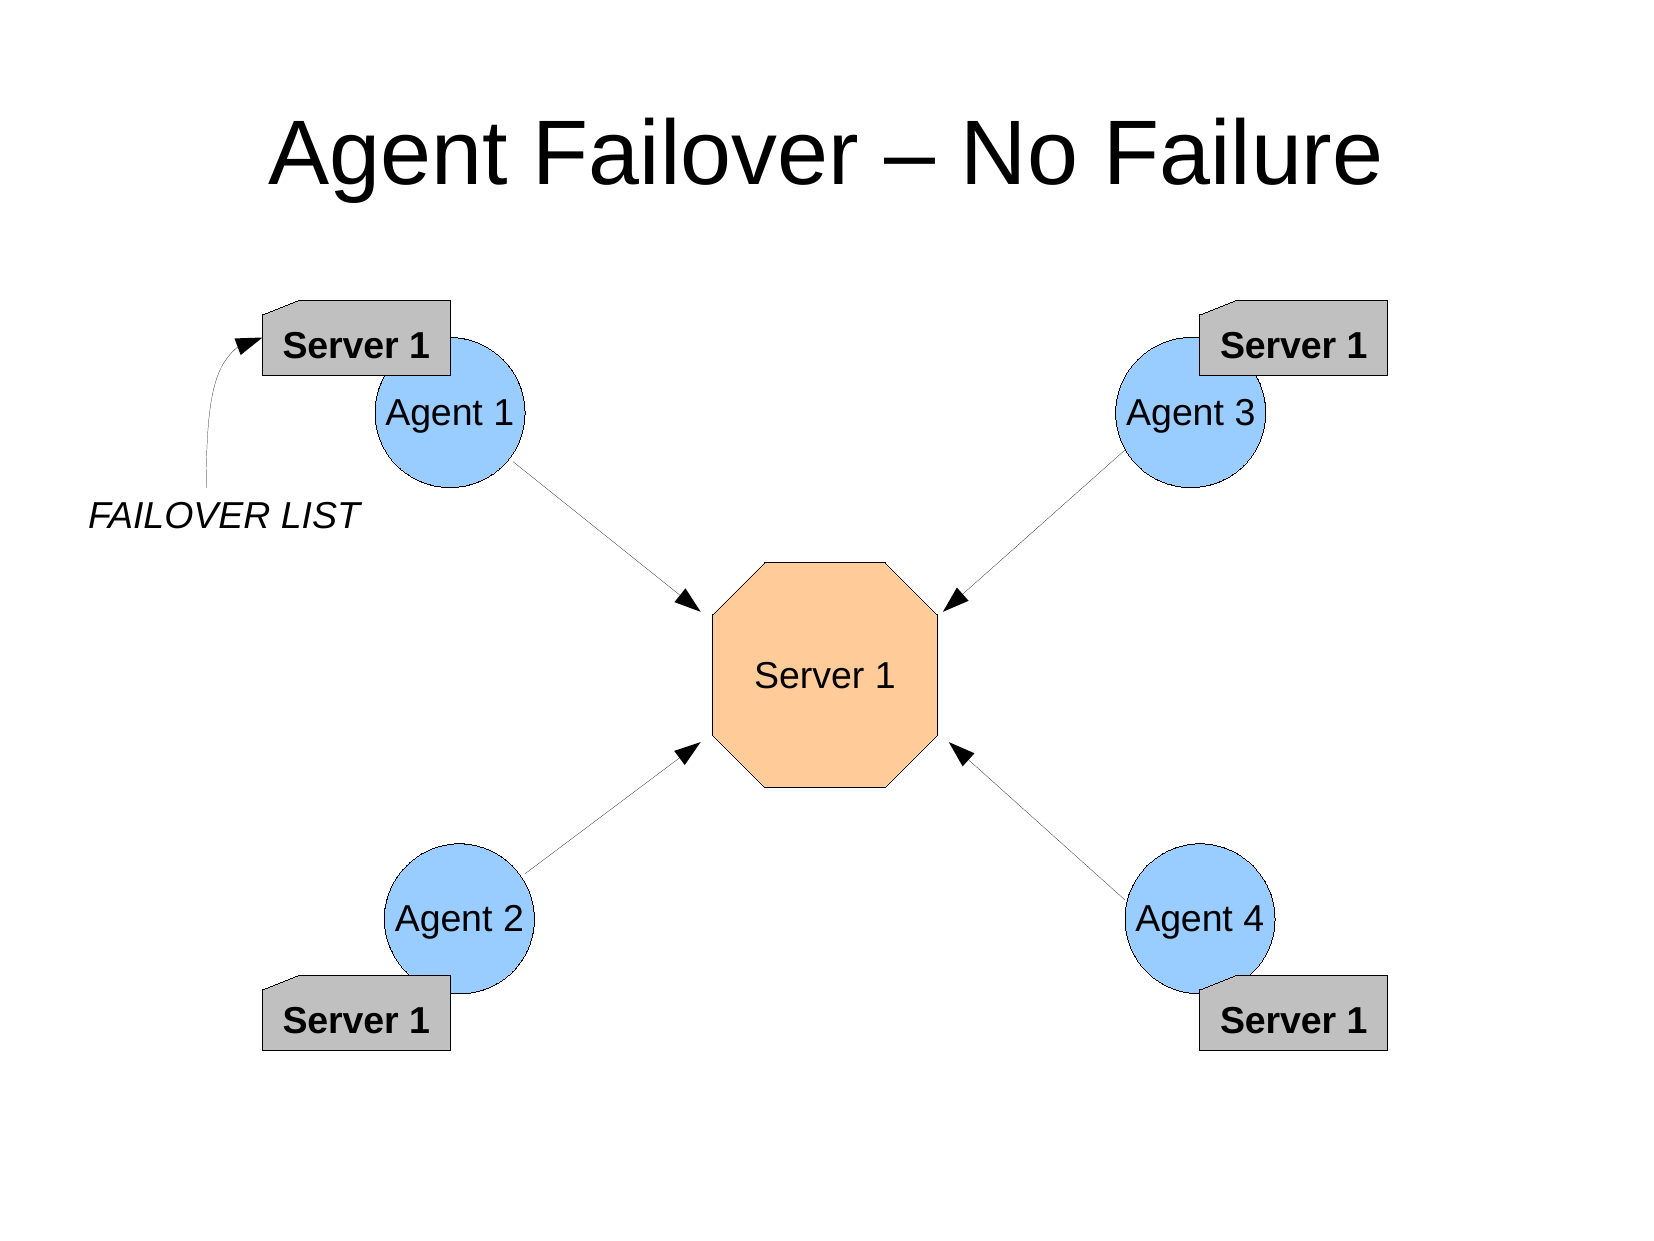

# Agent Failover – No Failure
Server 1
Server 1
Agent 1
Agent 3
FAILOVER LIST
Server 1
Agent 2
Agent 4
Server 1
Server 1